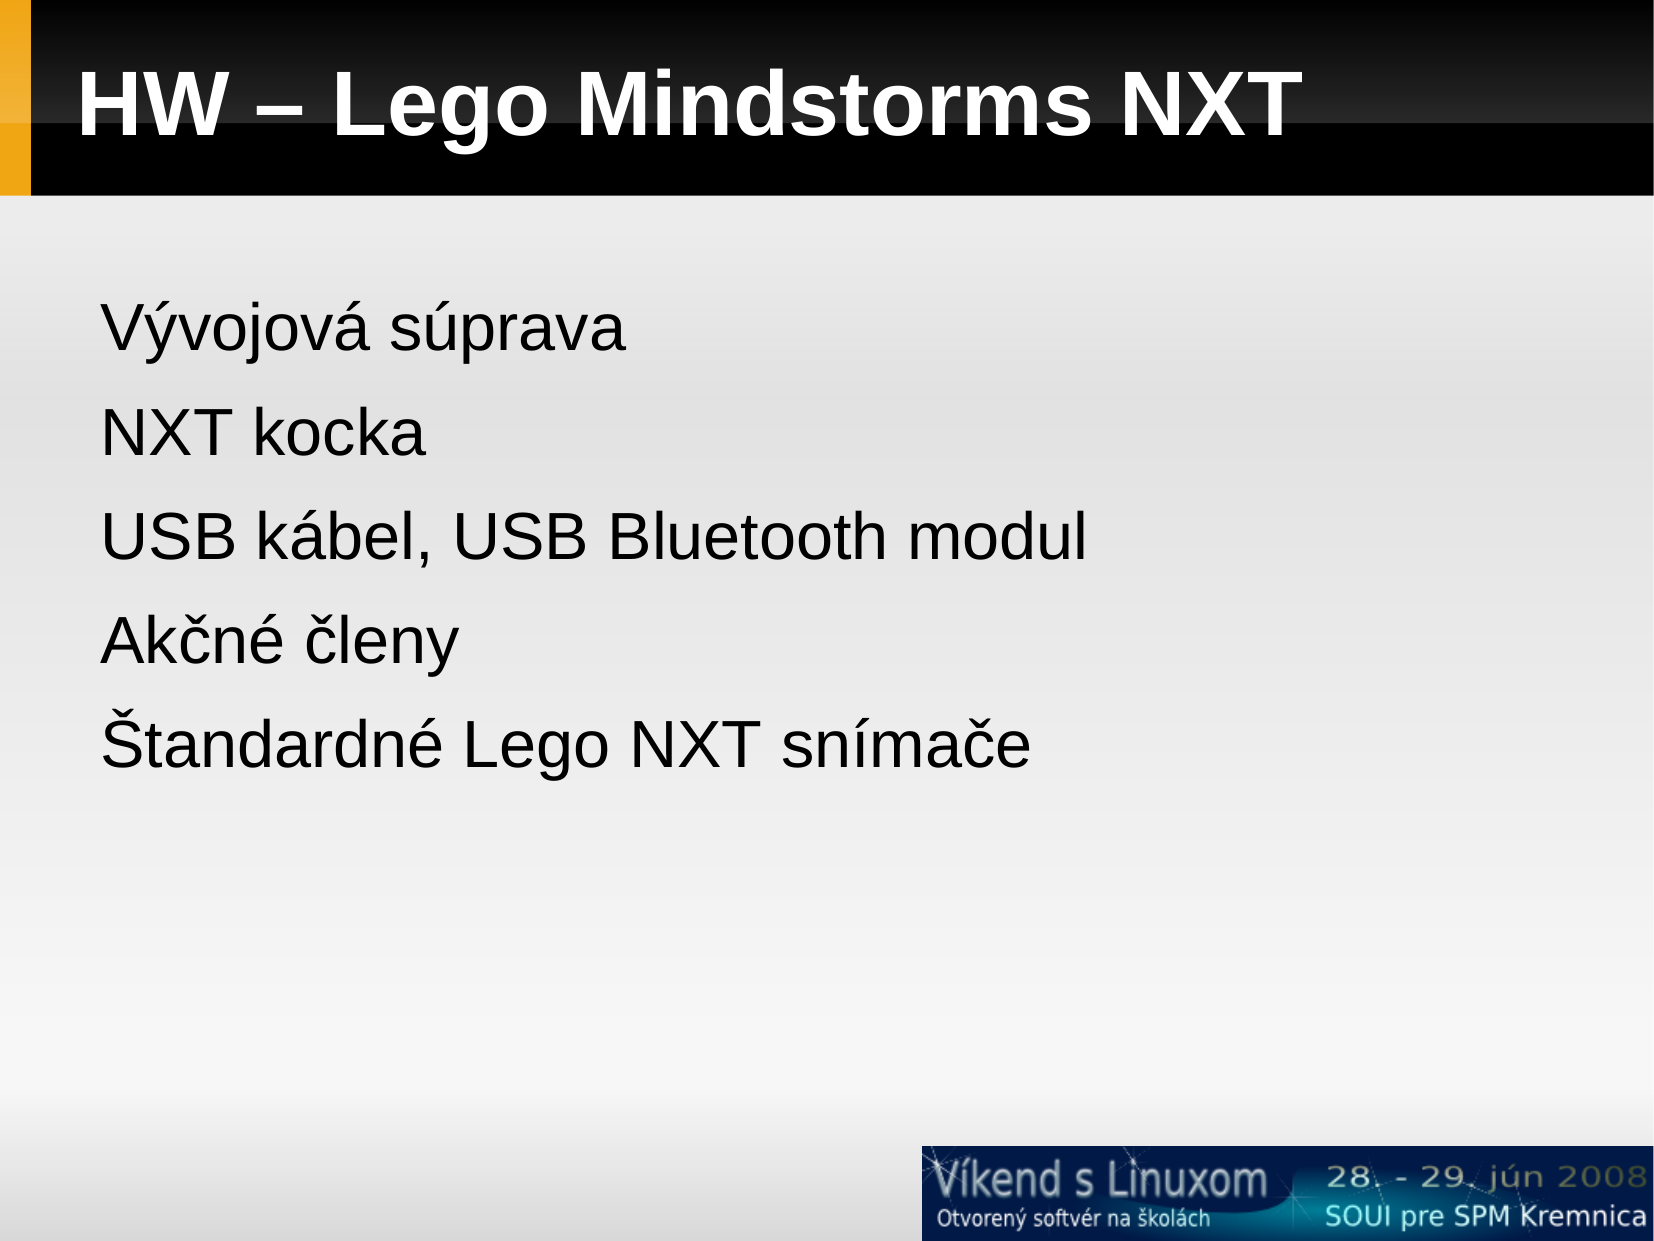

# HW – Lego Mindstorms NXT
Vývojová súprava
NXT kocka
USB kábel, USB Bluetooth modul
Akčné členy
Štandardné Lego NXT snímače